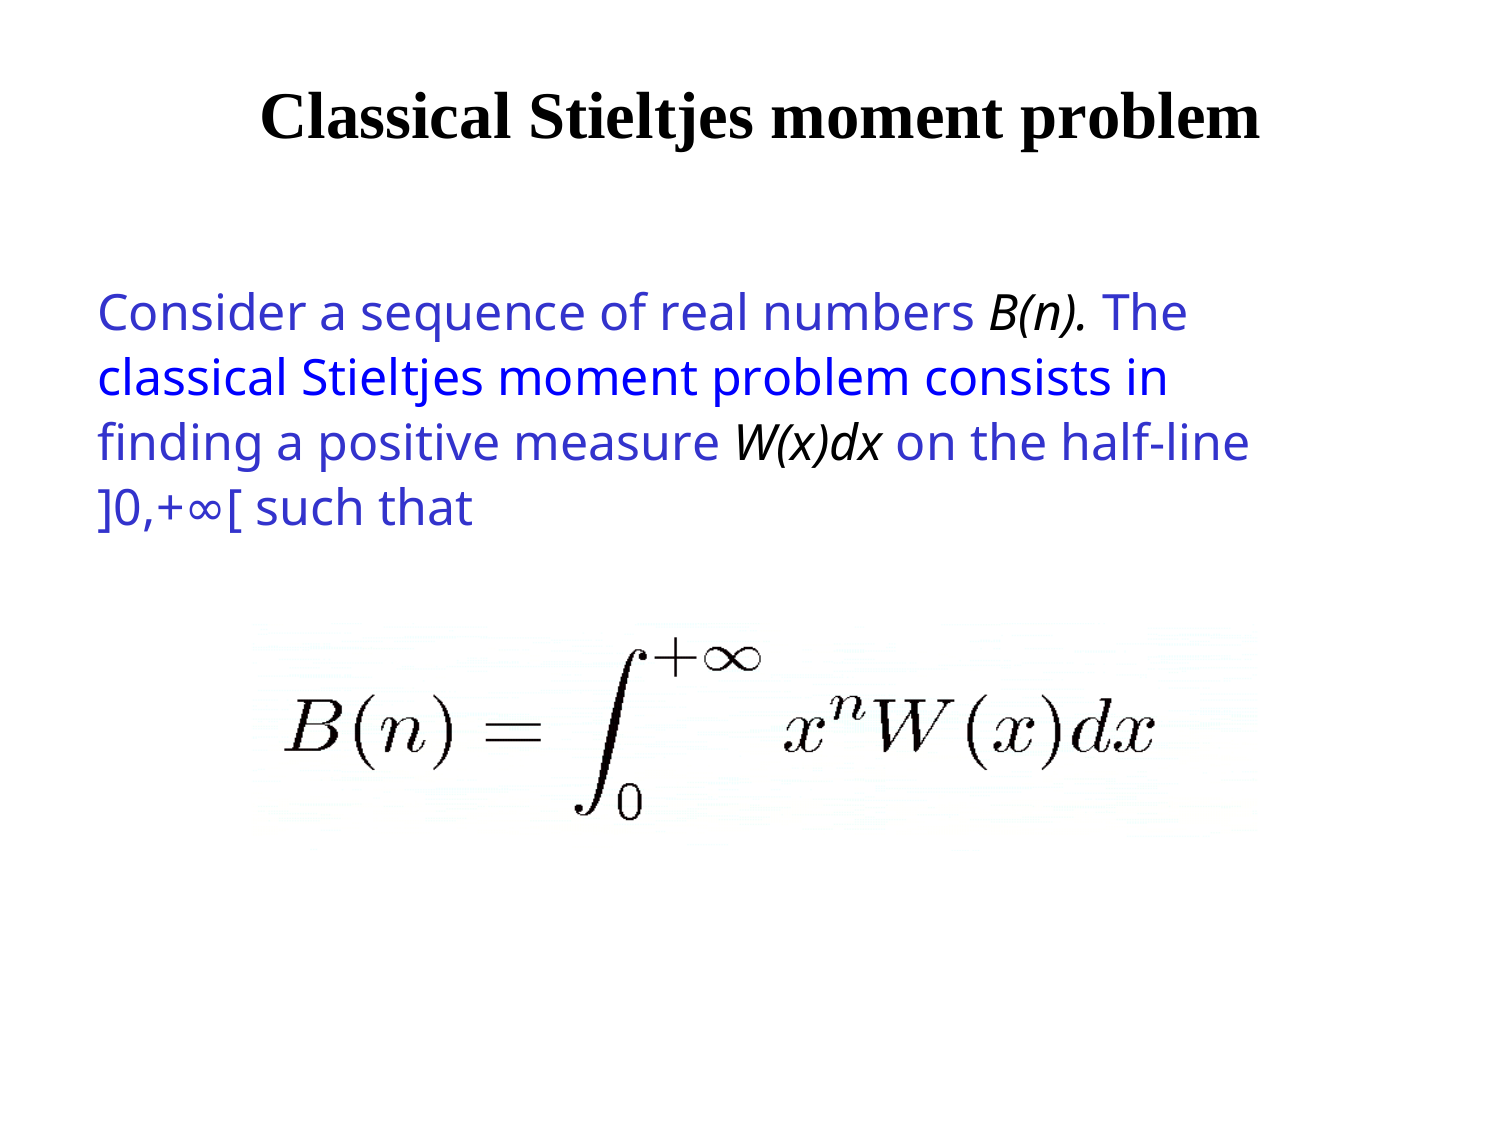

Classical Stieltjes moment problem
Consider a sequence of real numbers B(n). The
classical Stieltjes moment problem consists in
finding a positive measure W(x)dx on the half-line
]0,+∞[ such that